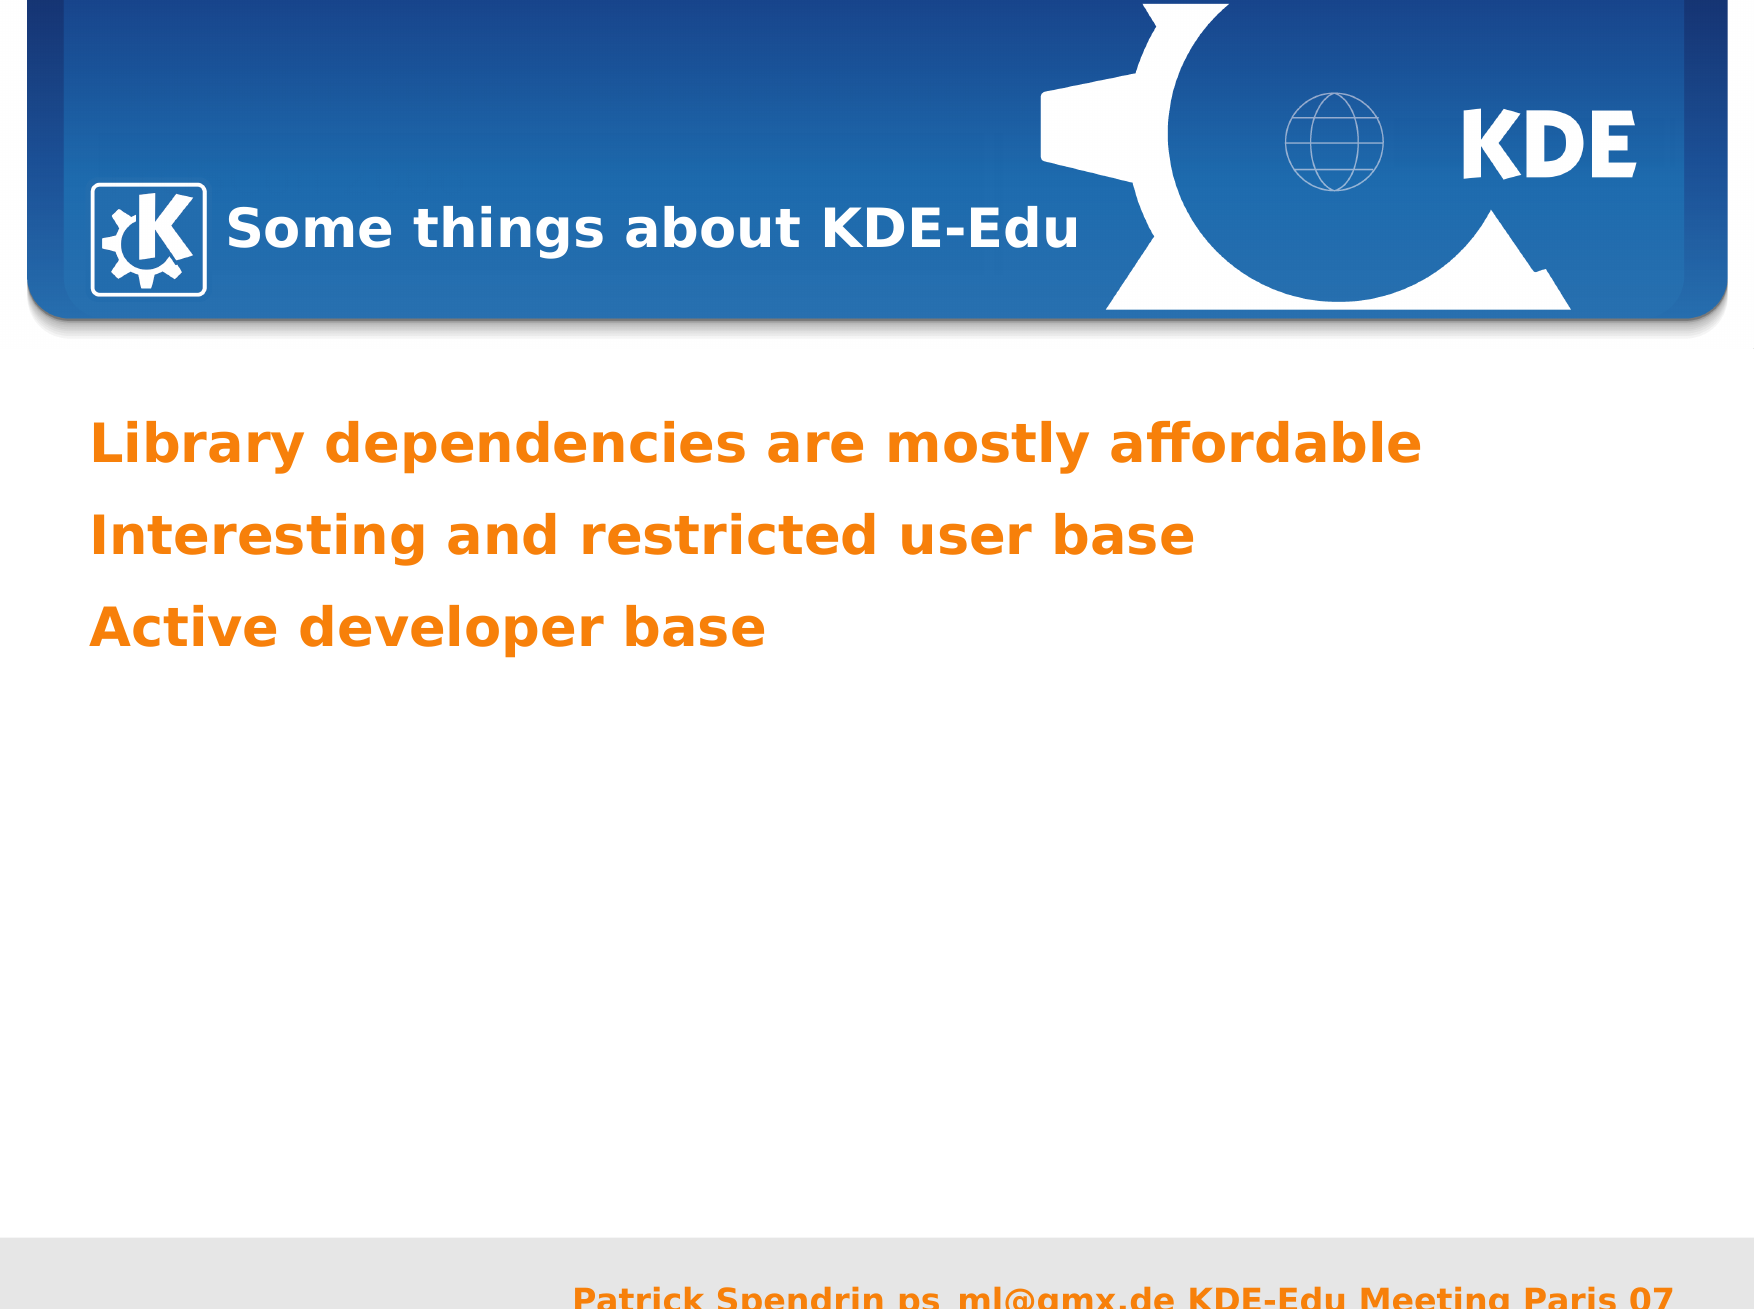

# Some things about KDE-Edu
Library dependencies are mostly affordable
Interesting and restricted user base
Active developer base